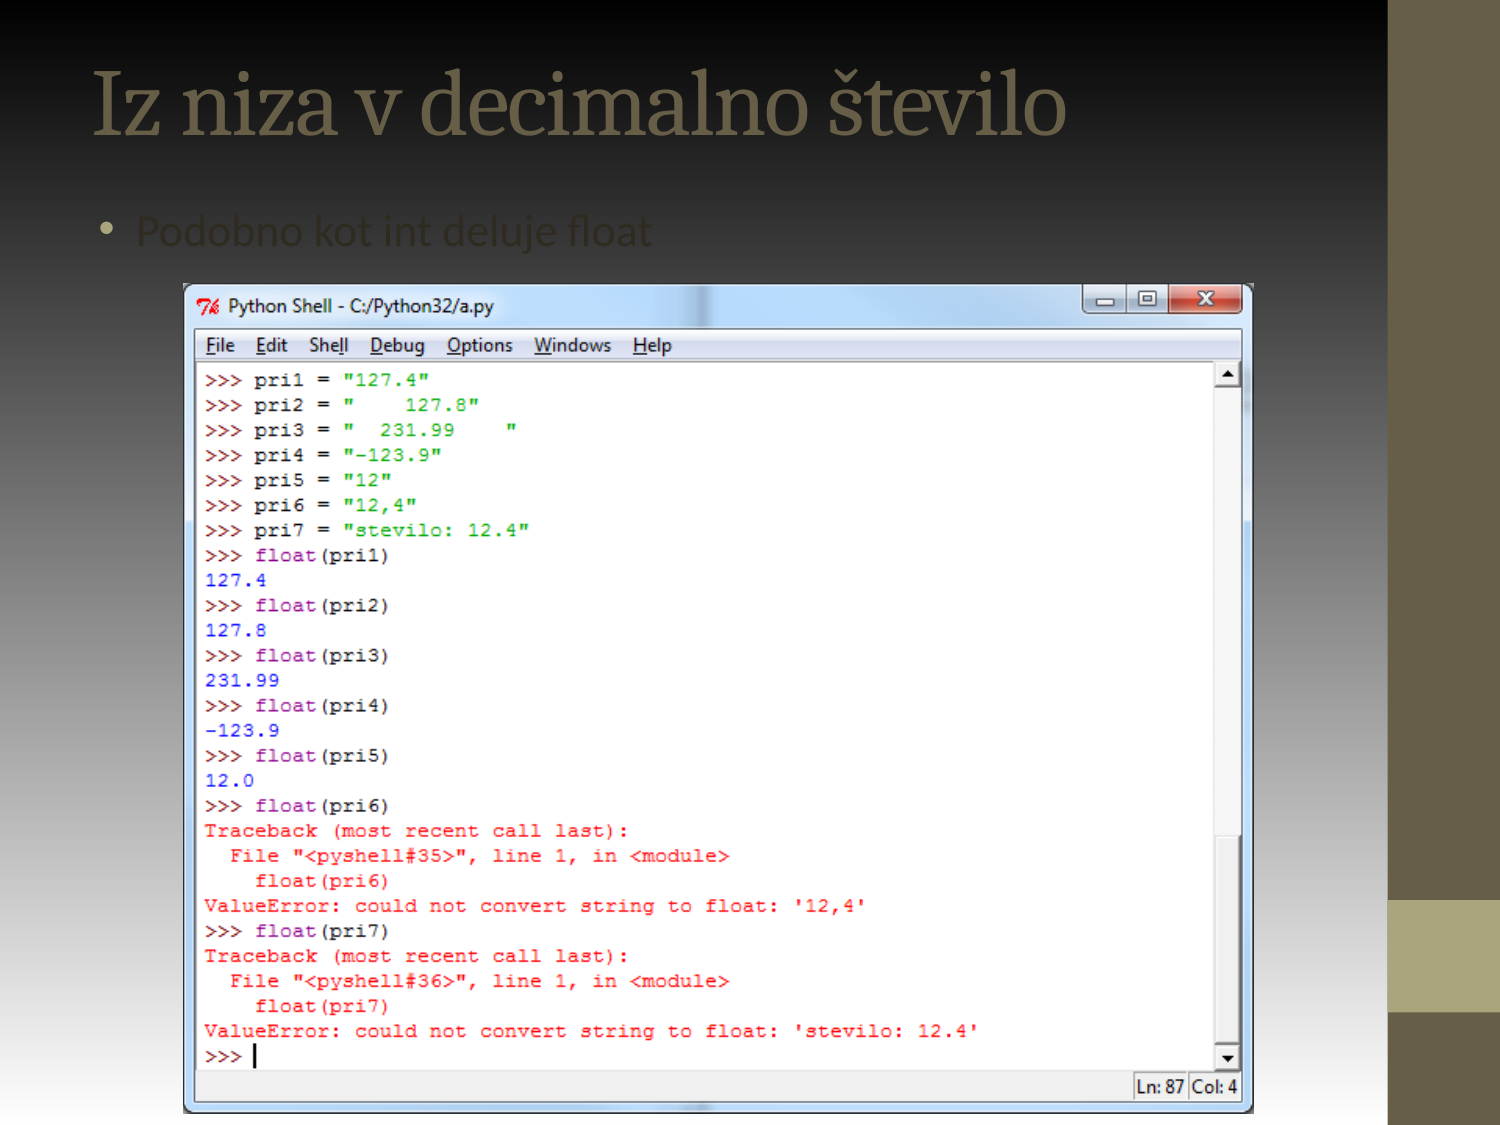

# Iz niza v decimalno število
Podobno kot int deluje float